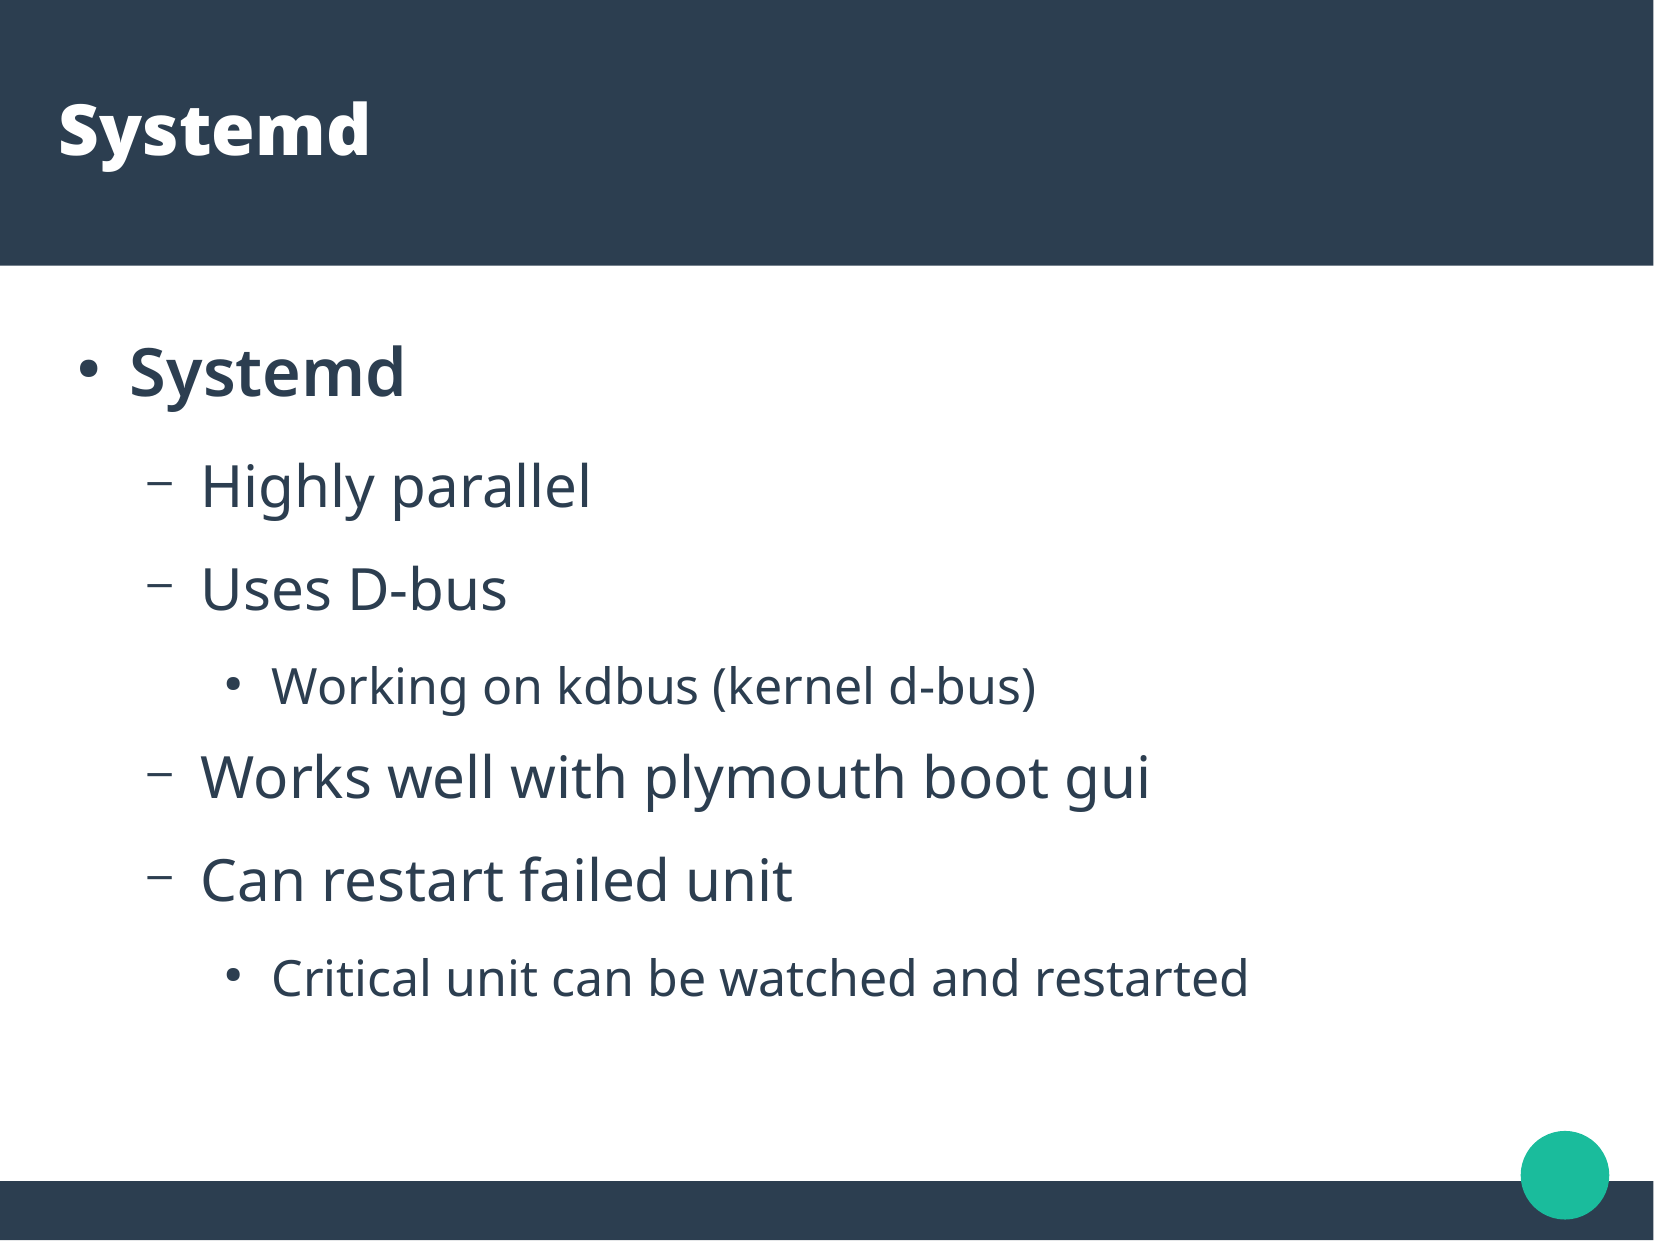

# Systemd
Systemd
Highly parallel
Uses D-bus
Working on kdbus (kernel d-bus)
Works well with plymouth boot gui
Can restart failed unit
Critical unit can be watched and restarted